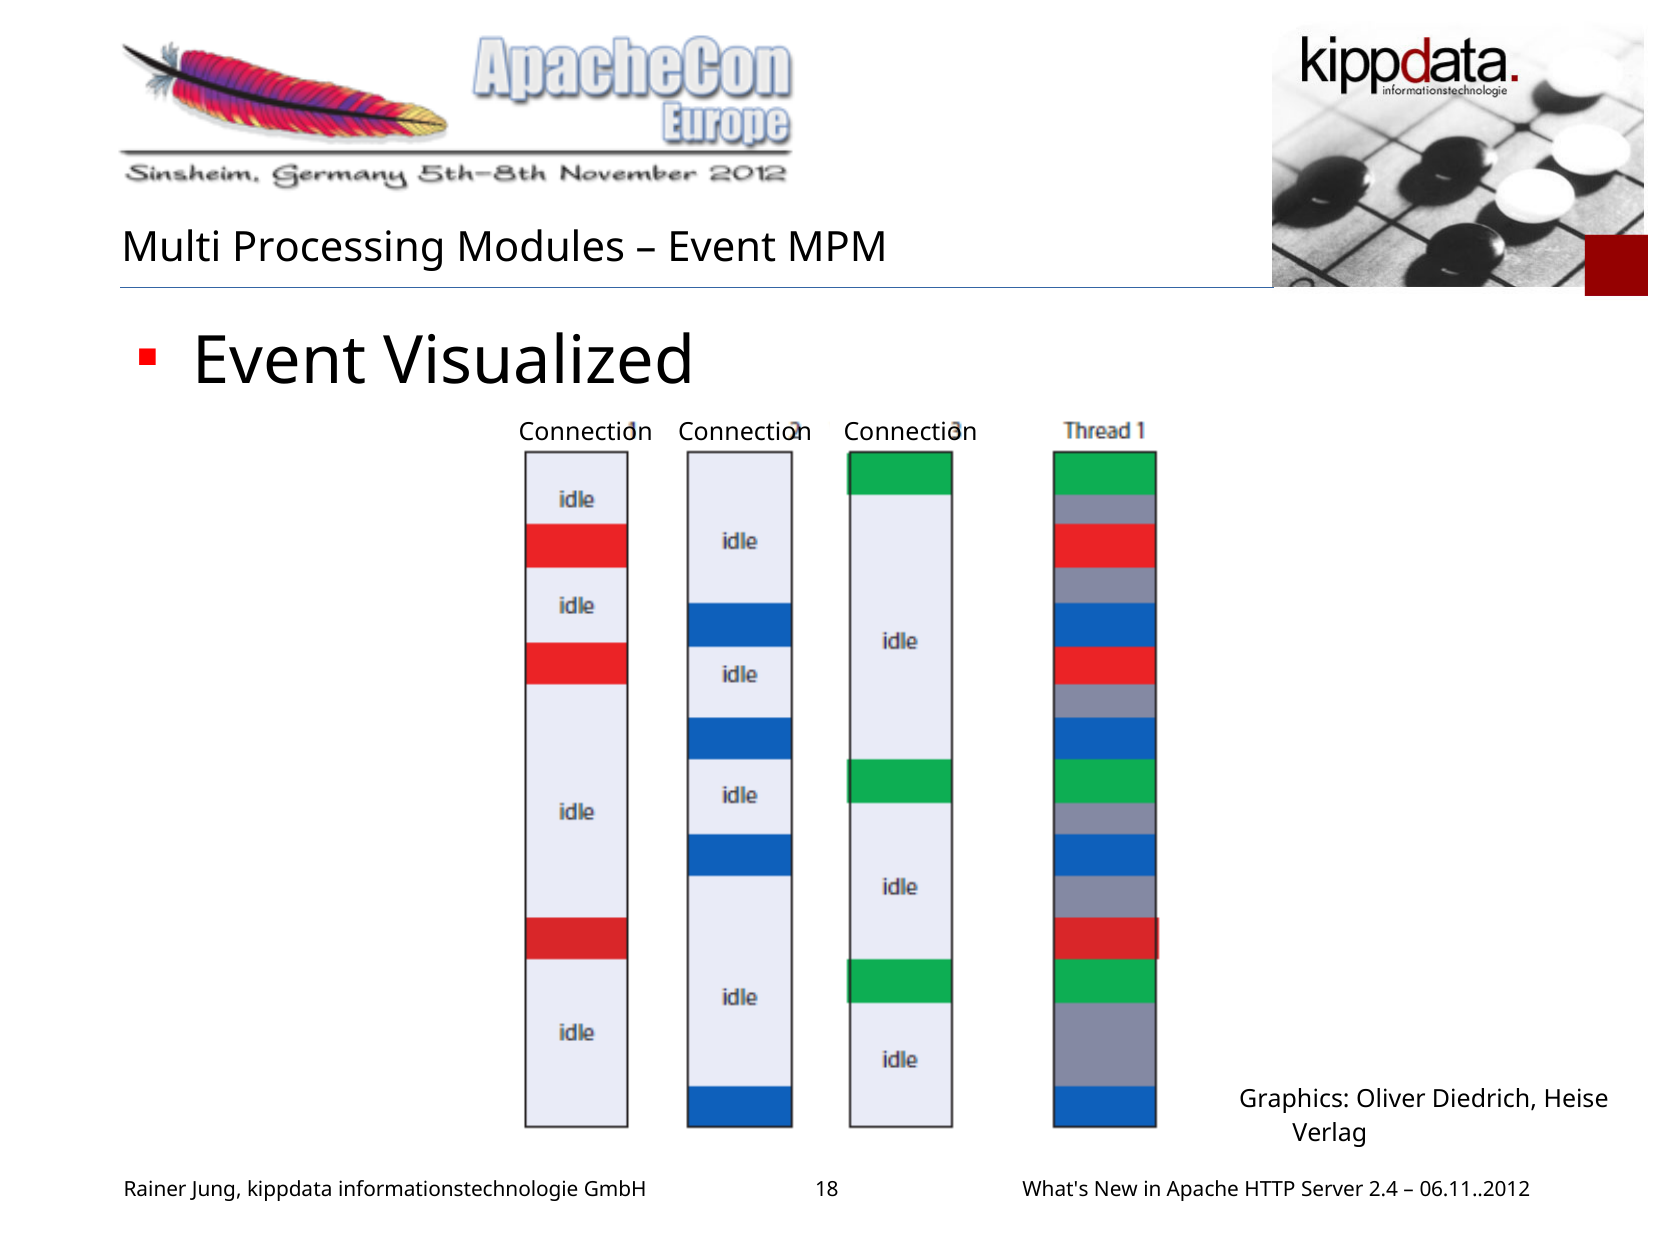

# Multi Processing Modules – Event MPM
Event Visualized
Connection
Connection
Connection
Graphics: Oliver Diedrich, Heise Verlag